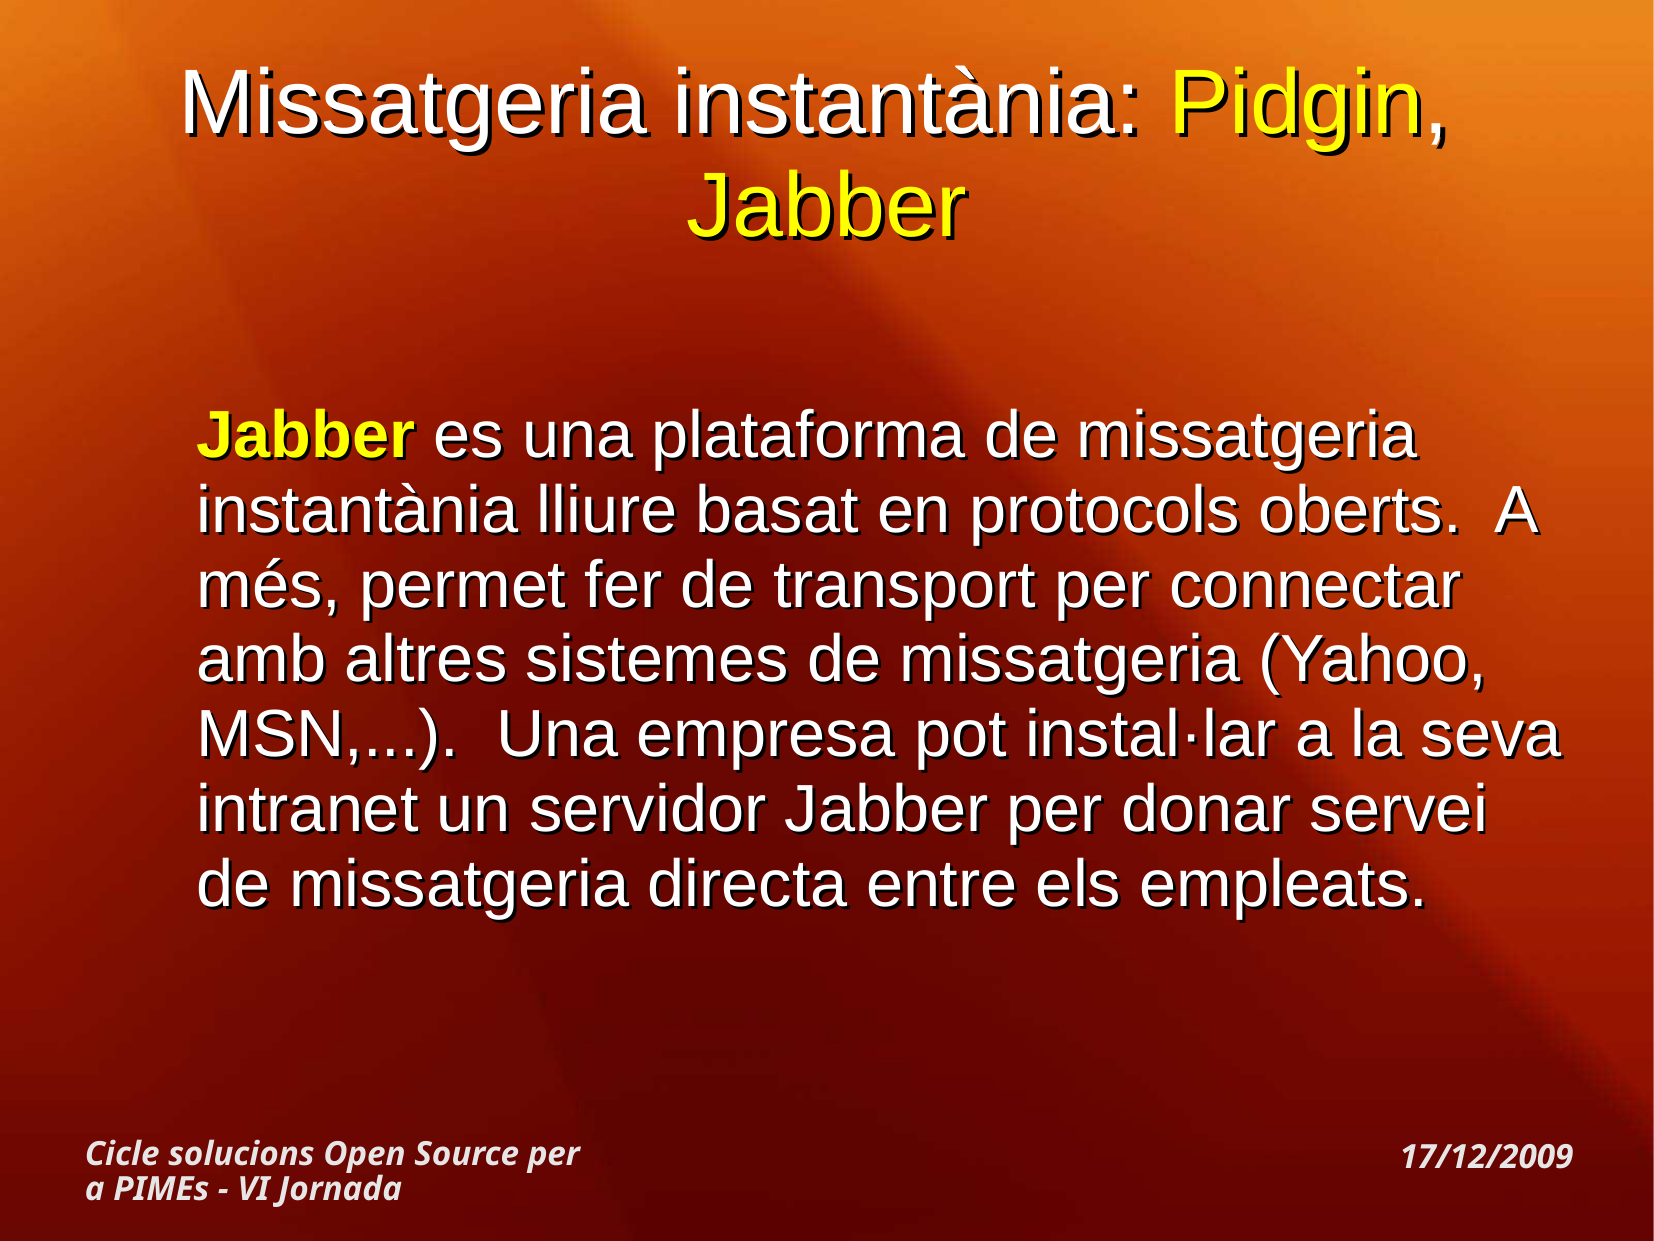

# Missatgeria instantània: Pidgin, Jabber
Jabber es una plataforma de missatgeria instantània lliure basat en protocols oberts. A més, permet fer de transport per connectar amb altres sistemes de missatgeria (Yahoo, MSN,...). Una empresa pot instal·lar a la seva intranet un servidor Jabber per donar servei de missatgeria directa entre els empleats.
Cicle solucions Open Source per a PIMEs - VI Jornada
17/12/2009